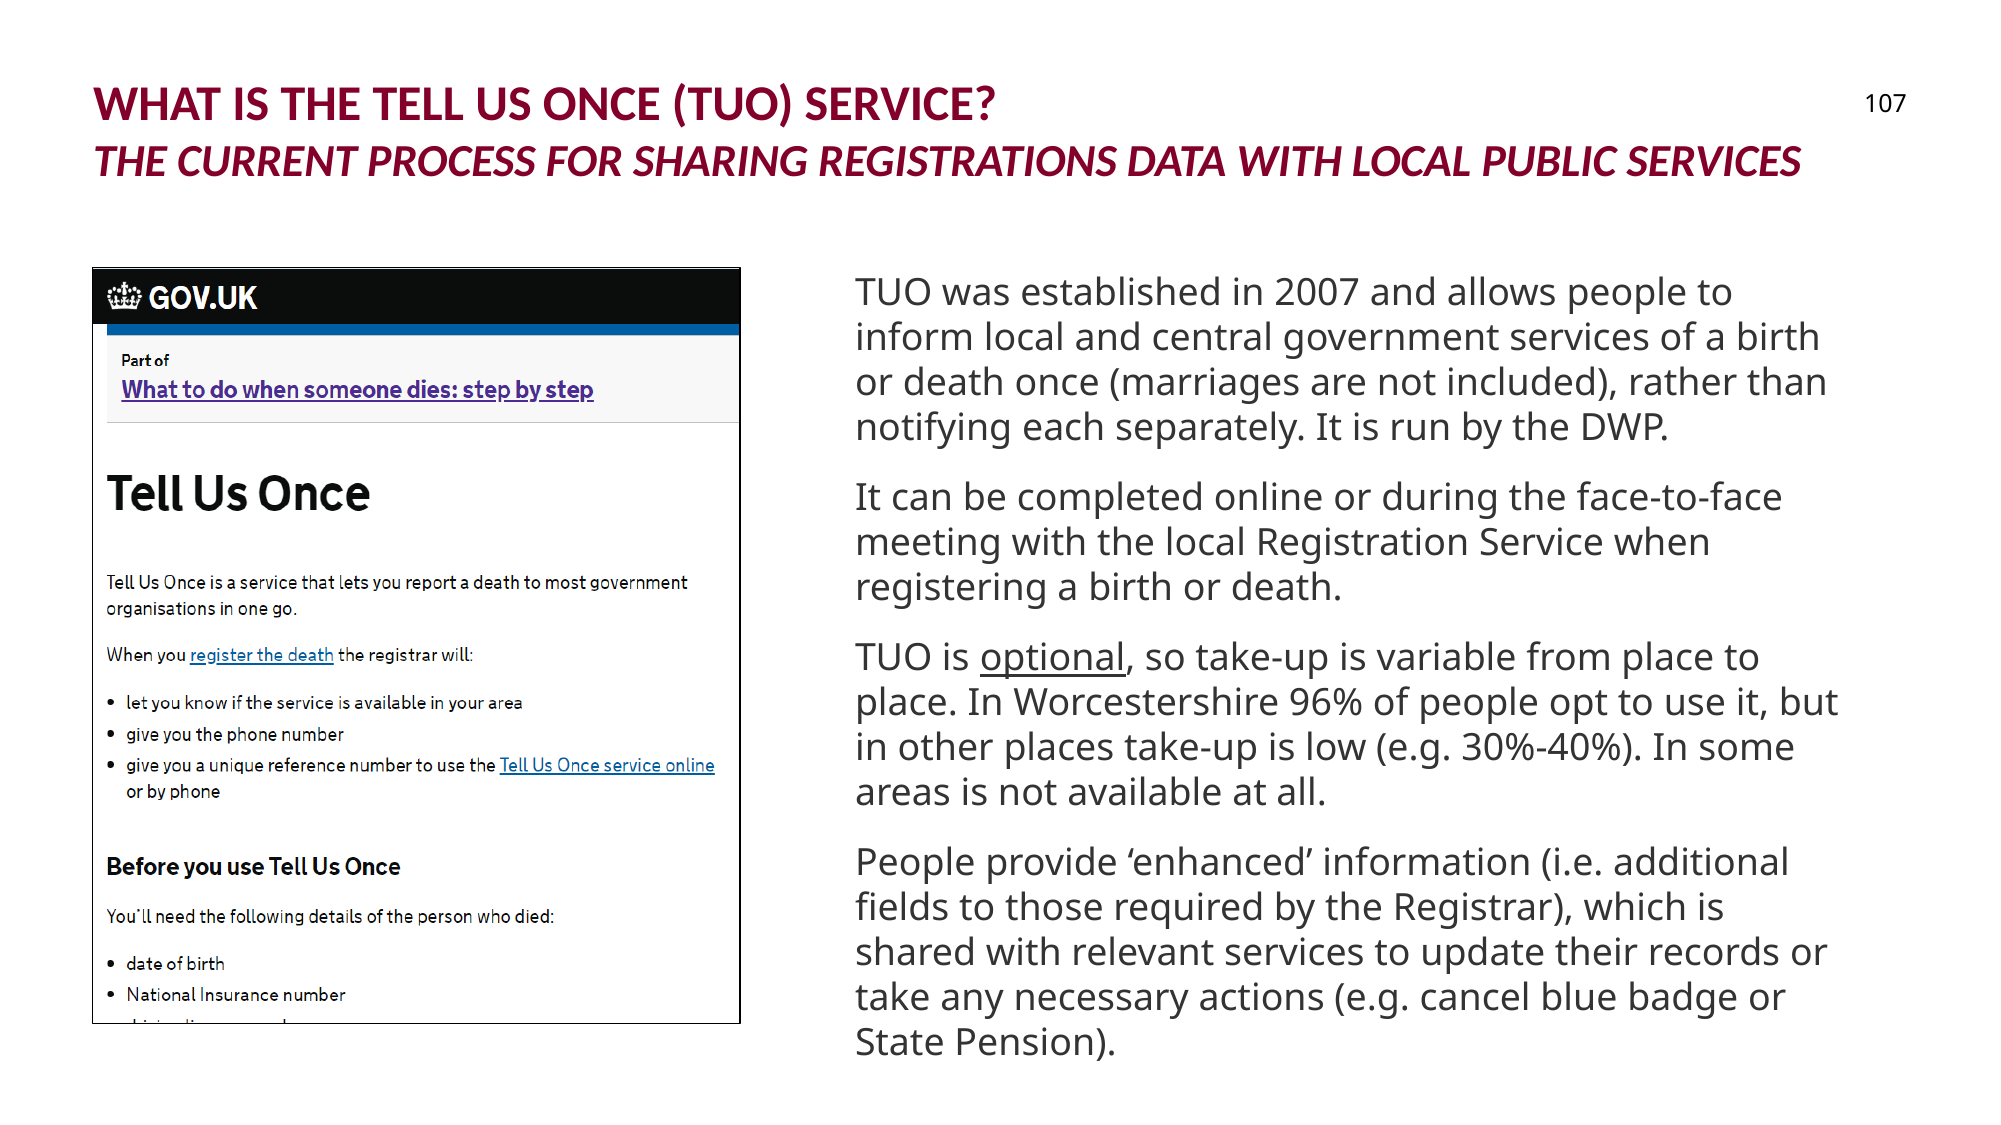

# WHAT IS THE TELL US ONCE (TUO) SERVICE? THE CURRENT PROCESS FOR SHARING REGISTRATIONS DATA WITH LOCAL PUBLIC SERVICES
TUO was established in 2007 and allows people to inform local and central government services of a birth or death once (marriages are not included), rather than notifying each separately. It is run by the DWP.
It can be completed online or during the face-to-face meeting with the local Registration Service when registering a birth or death.
TUO is optional, so take-up is variable from place to place. In Worcestershire 96% of people opt to use it, but in other places take-up is low (e.g. 30%-40%). In some areas is not available at all.
People provide ‘enhanced’ information (i.e. additional fields to those required by the Registrar), which is shared with relevant services to update their records or take any necessary actions (e.g. cancel blue badge or State Pension).